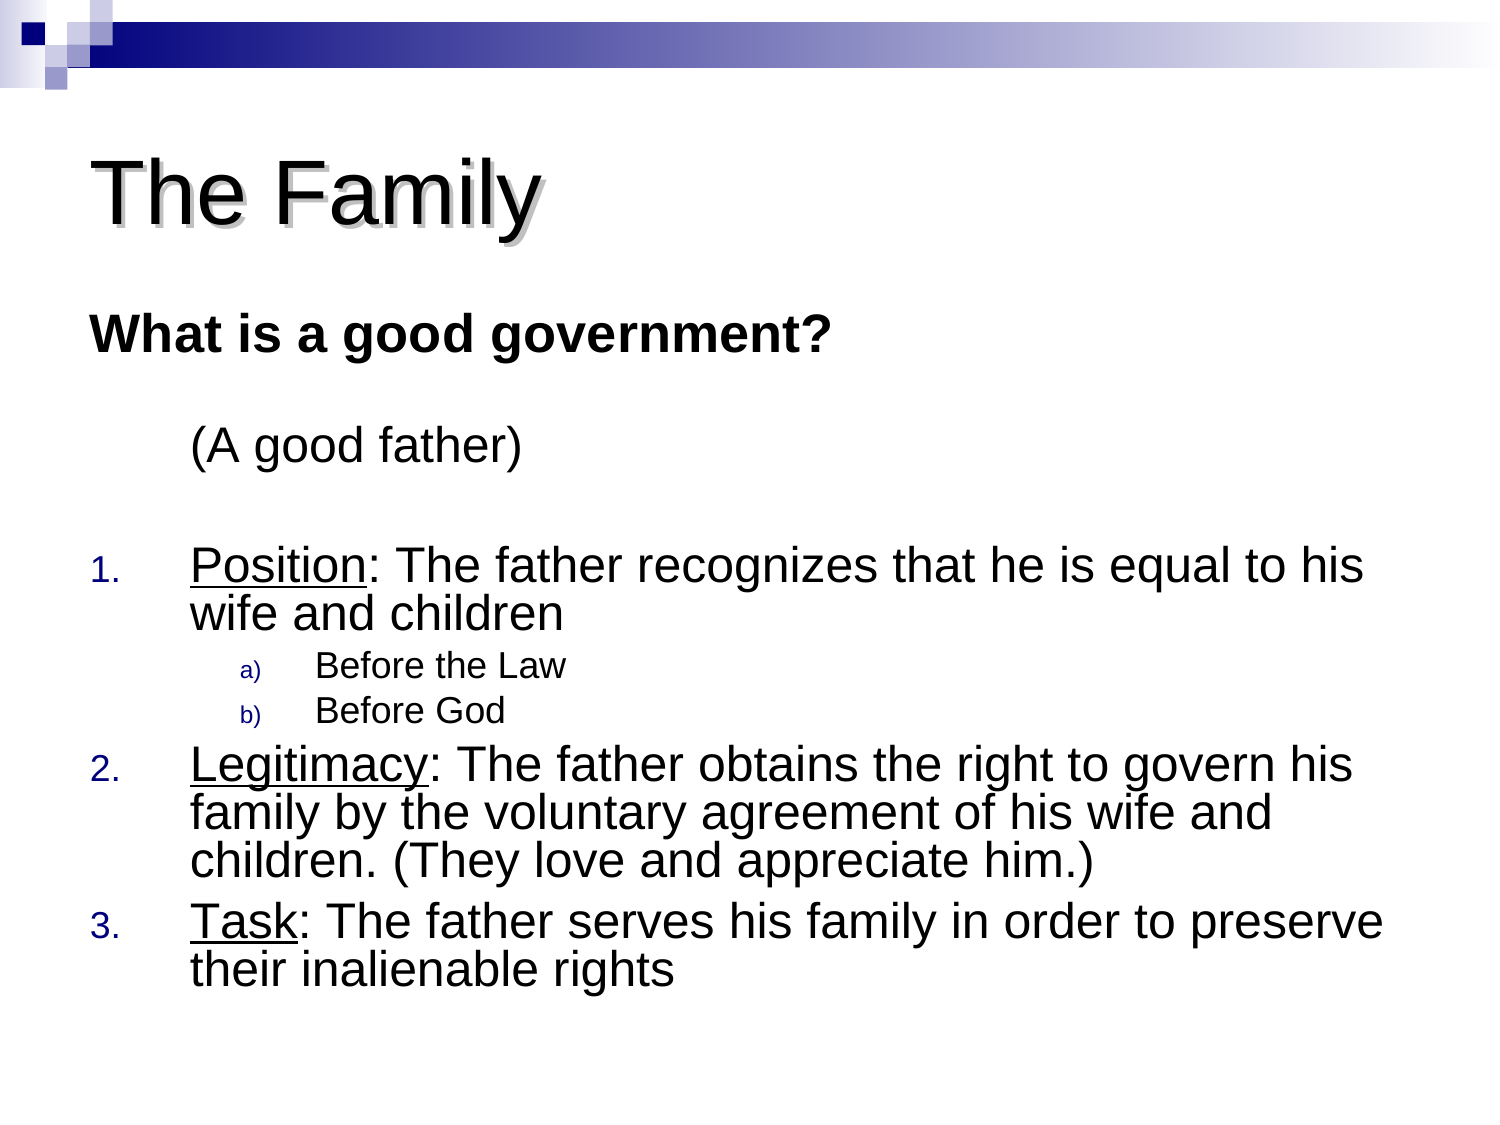

# The Family
What is a good government?
(A good father)
Position: The father recognizes that he is equal to his wife and children
Before the Law
Before God
Legitimacy: The father obtains the right to govern his family by the voluntary agreement of his wife and children. (They love and appreciate him.)
Task: The father serves his family in order to preserve their inalienable rights